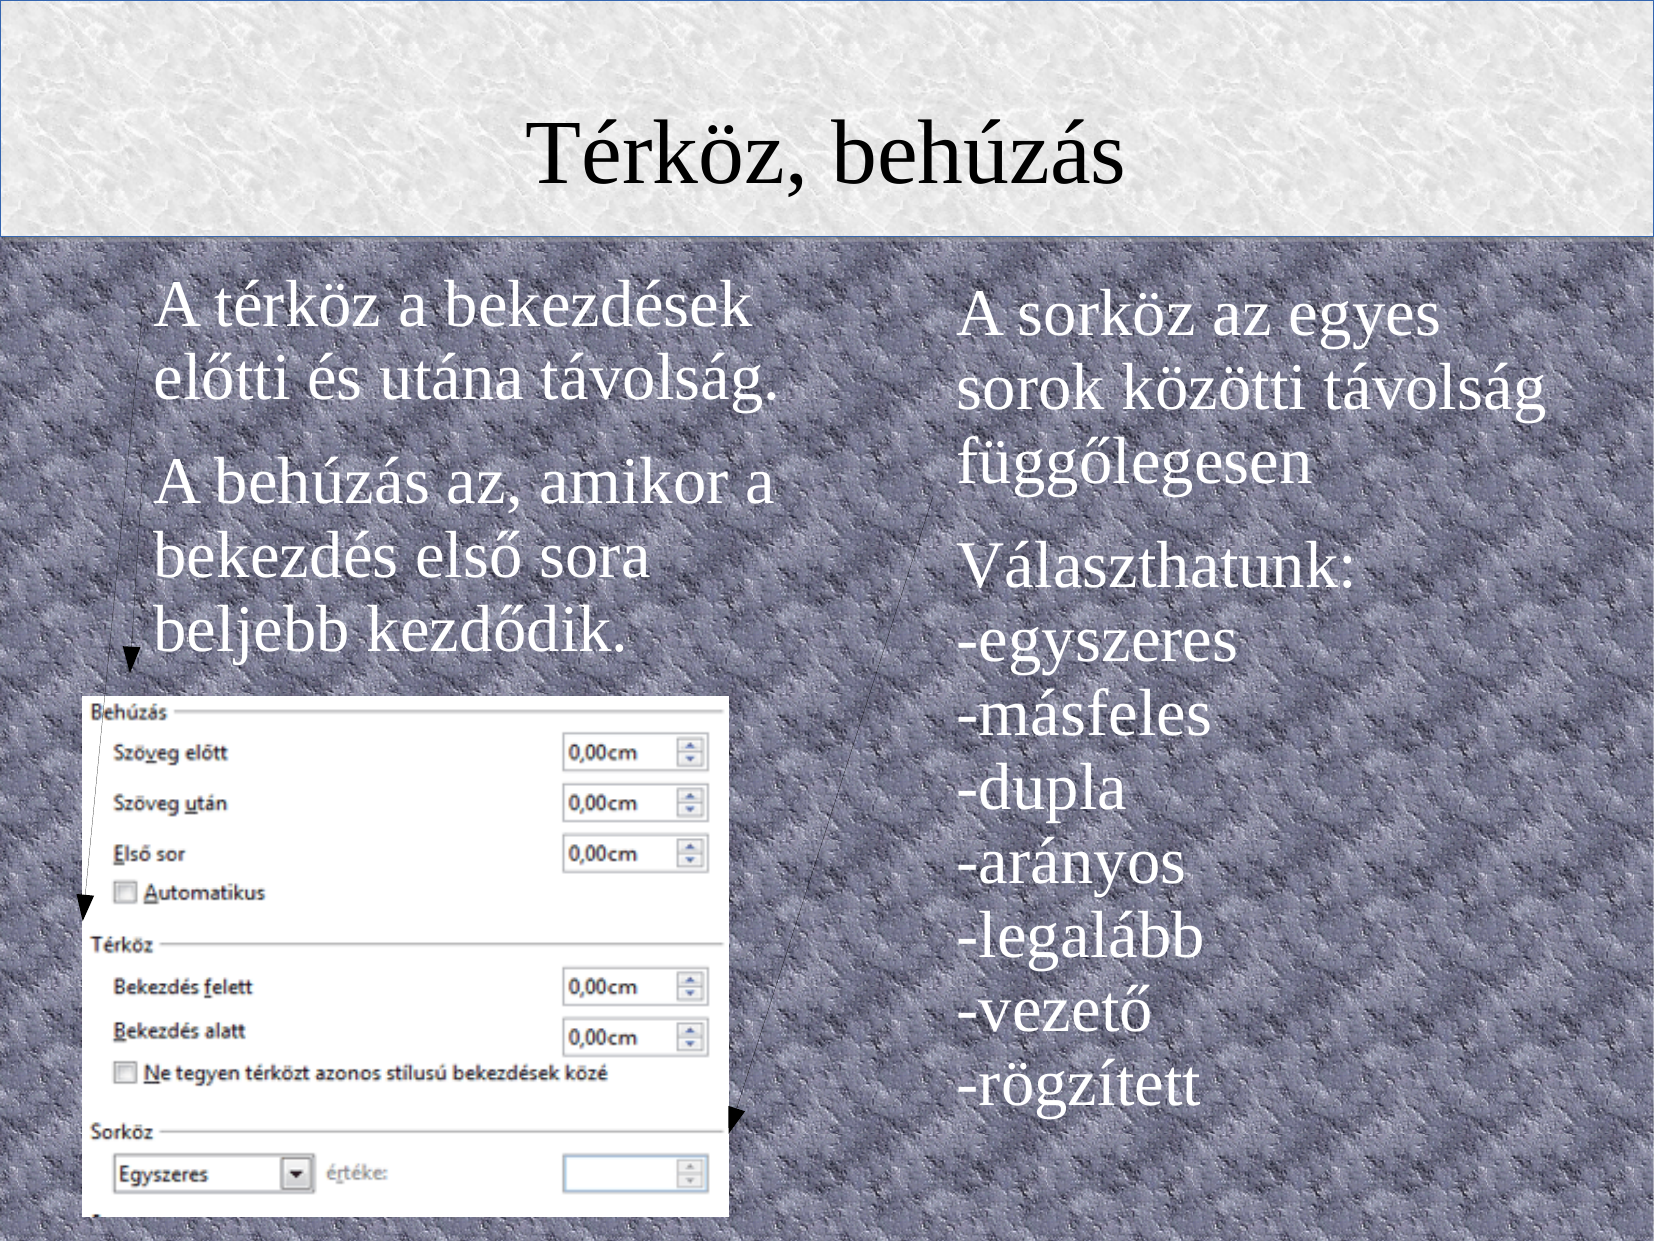

# Térköz, behúzás
A térköz a bekezdések előtti és utána távolság.
A behúzás az, amikor a bekezdés első sora beljebb kezdődik.
A sorköz az egyes sorok közötti távolság függőlegesen
Választhatunk:
-egyszeres
-másfeles
-dupla
-arányos
-legalább
-vezető
-rögzített